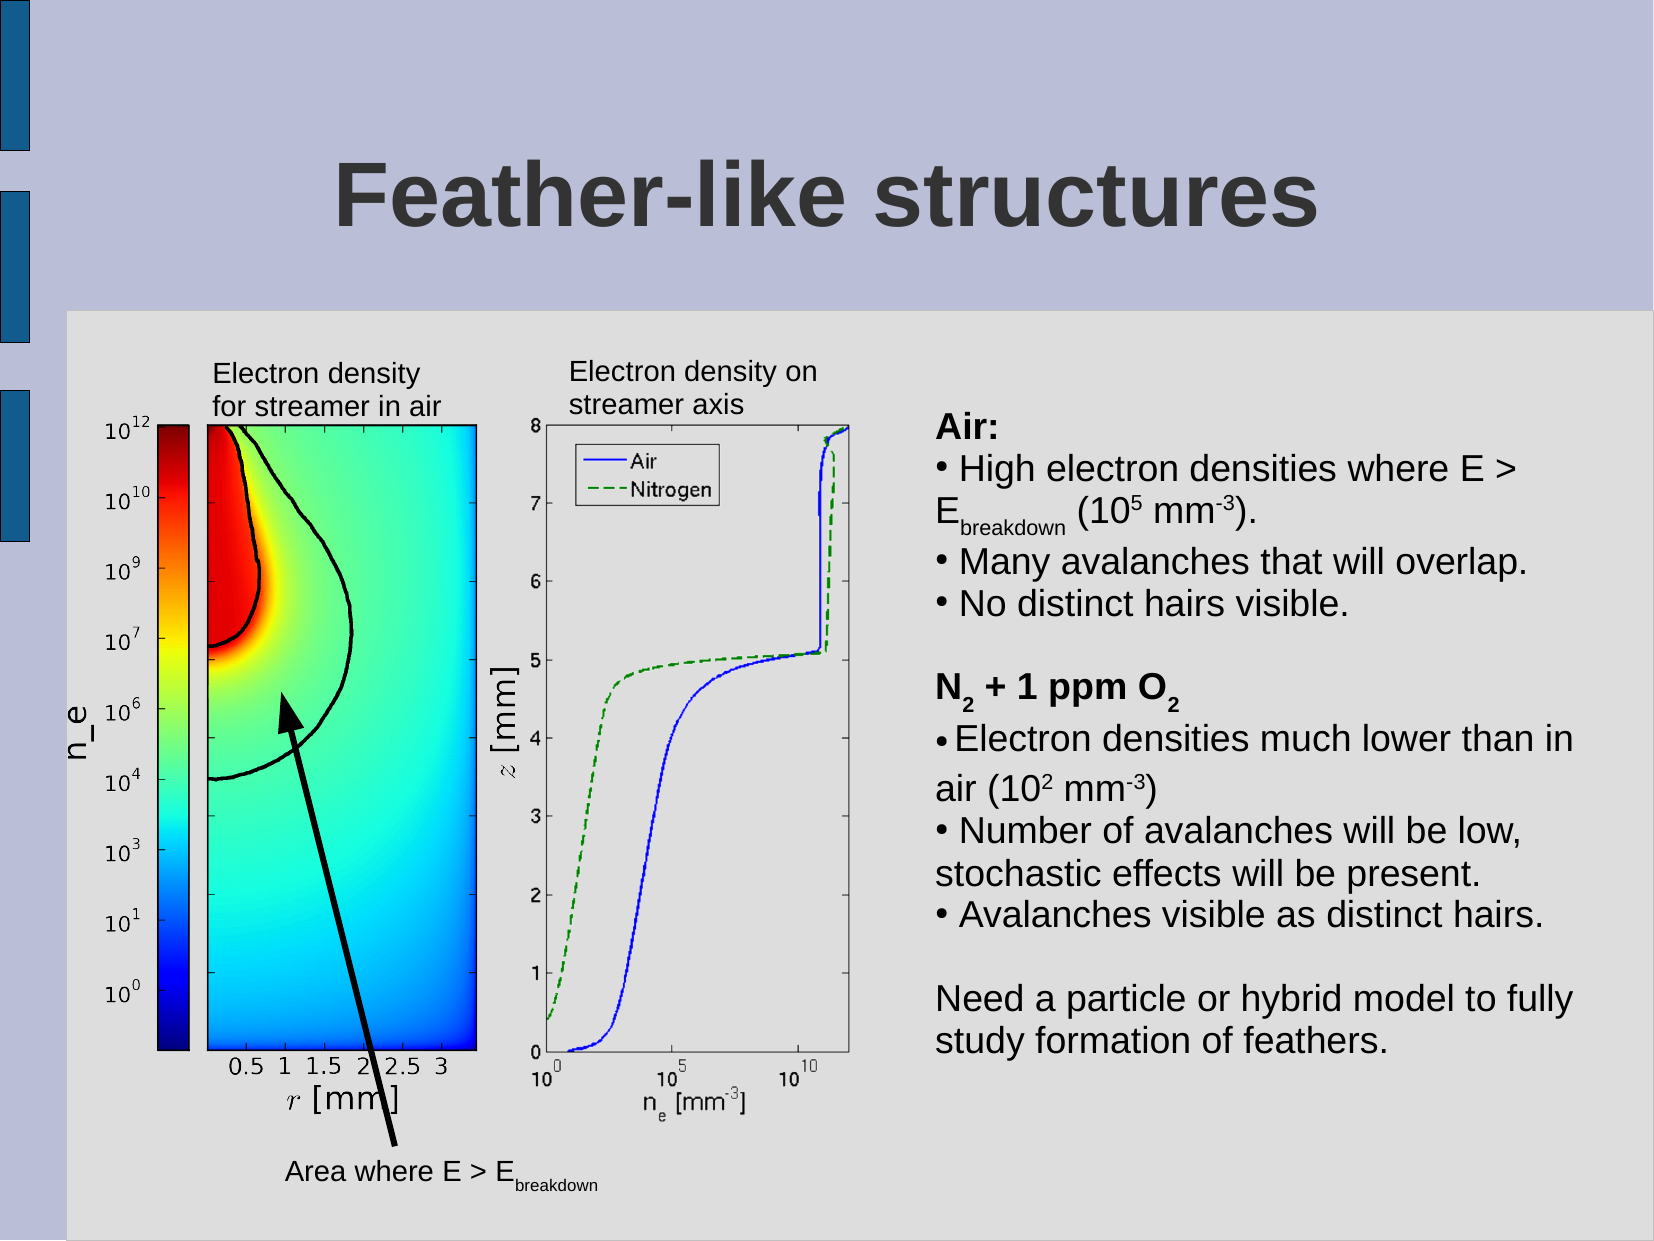

# Feather-like structures
Electron density on streamer axis
Electron density for streamer in air
Air:
 High electron densities where E > Ebreakdown (105 mm-3).
 Many avalanches that will overlap.
 No distinct hairs visible.
N2 + 1 ppm O2
 Electron densities much lower than in air (102 mm-3)
 Number of avalanches will be low, stochastic effects will be present.
 Avalanches visible as distinct hairs.
Need a particle or hybrid model to fully study formation of feathers.
Area where E > Ebreakdown